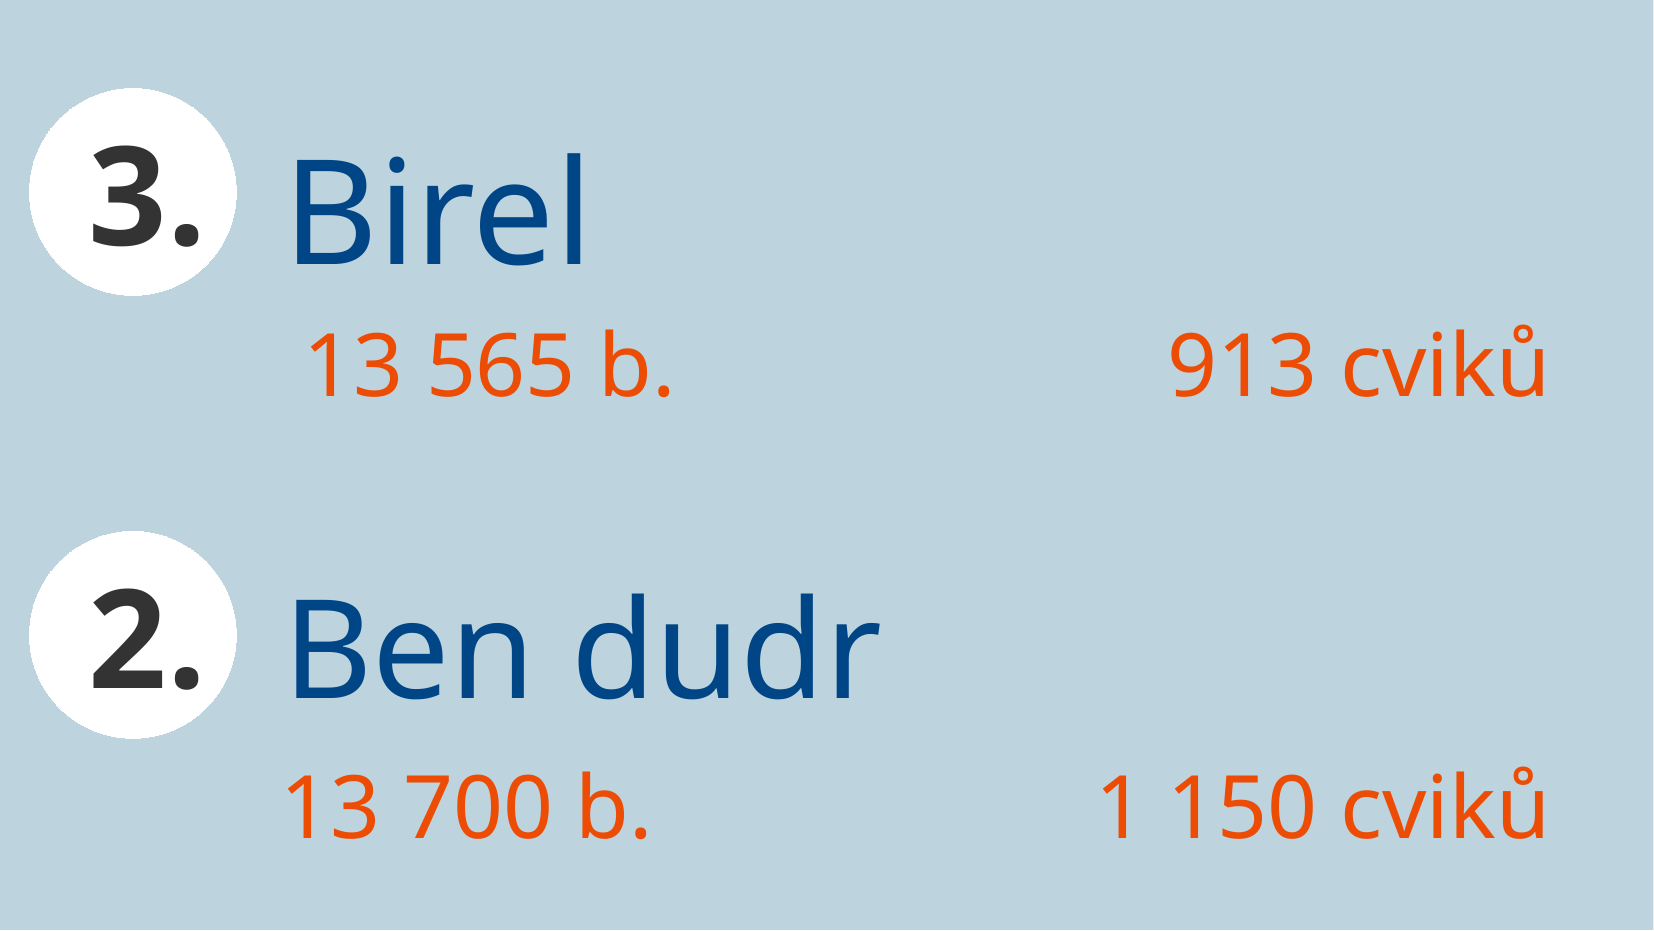

3.
# Birel
 13 565 b.
913 cviků
2.
Ben dudr
13 700 b.
1 150 cviků